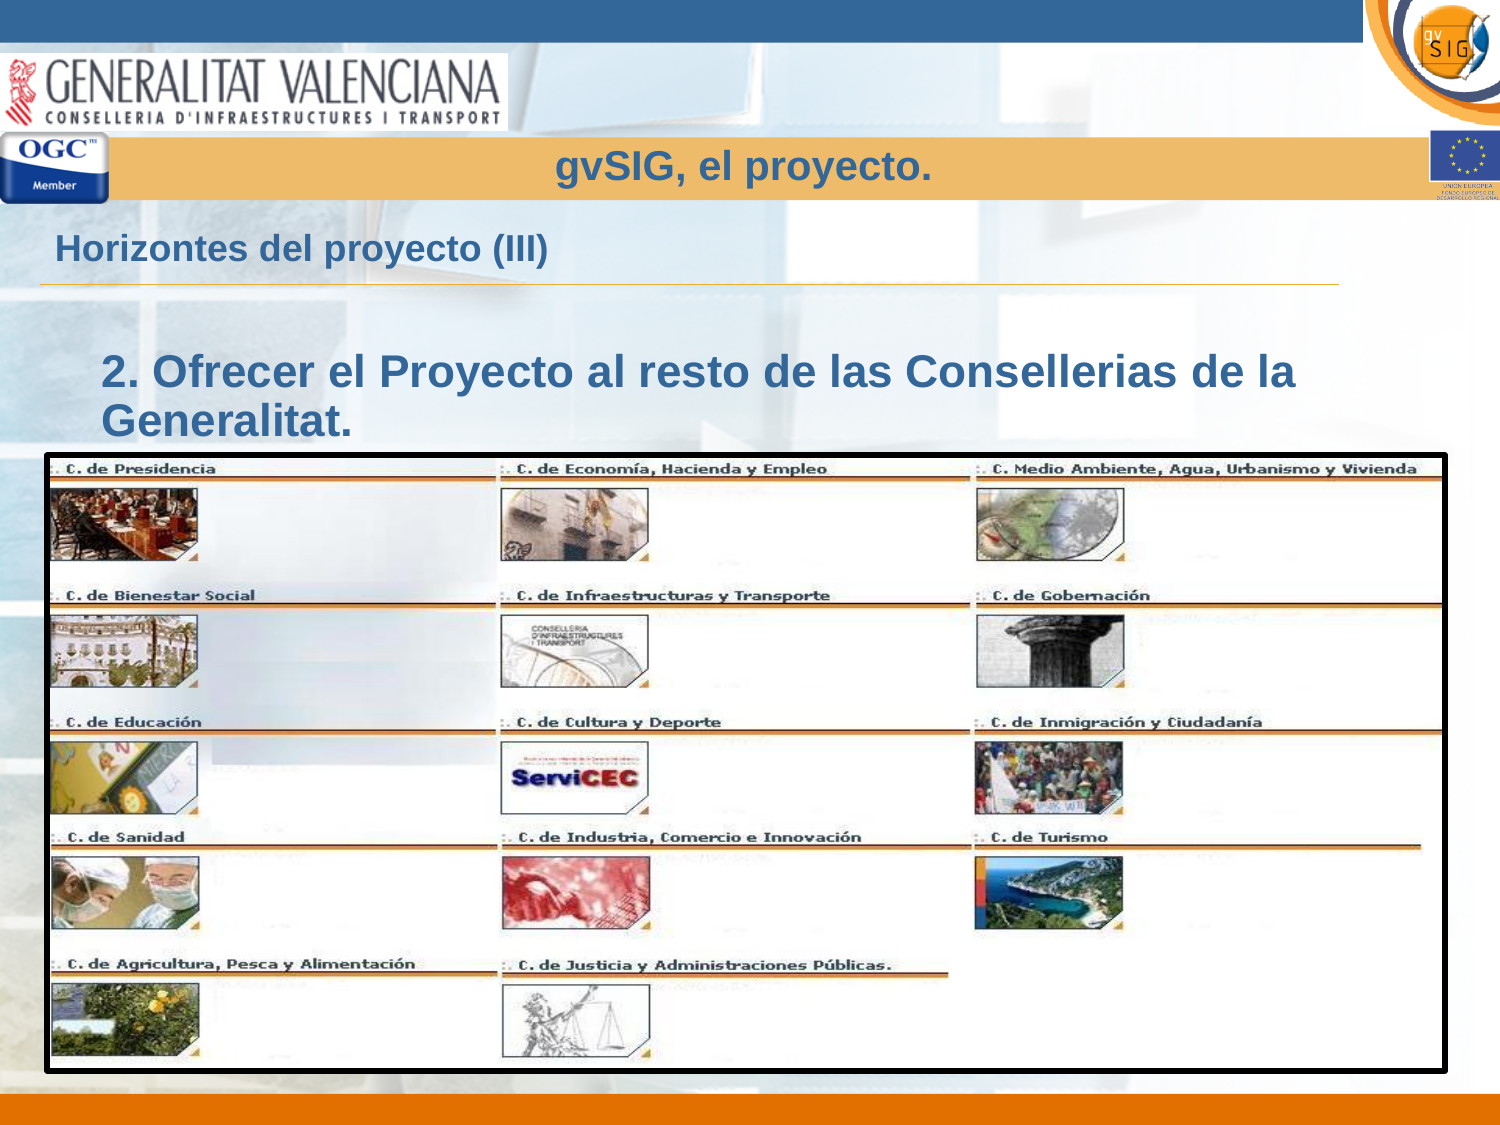

gvSIG, el proyecto.
Horizontes del proyecto (III)
2. Ofrecer el Proyecto al resto de las Consellerias de la Generalitat.